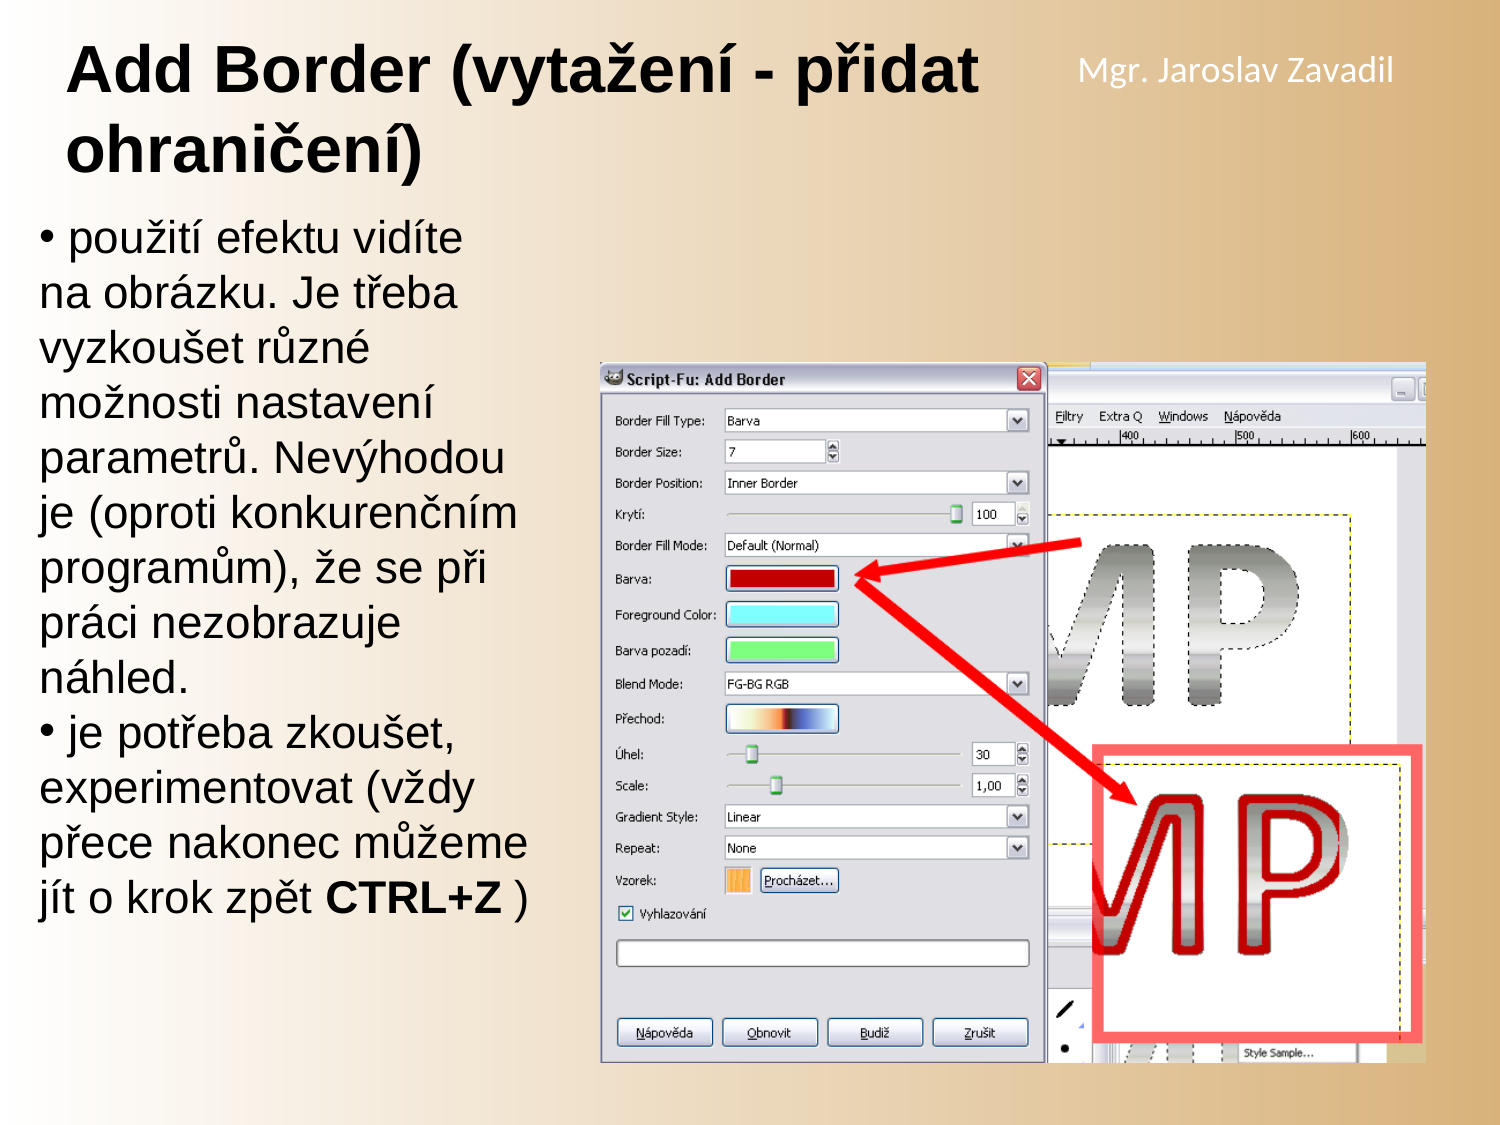

# Add Border (vytažení - přidat ohraničení)
Mgr. Jaroslav Zavadil
 použití efektu vidíte
na obrázku. Je třeba vyzkoušet různé možnosti nastavení parametrů. Nevýhodou je (oproti konkurenčním programům), že se při práci nezobrazuje náhled.
 je potřeba zkoušet, experimentovat (vždy přece nakonec můžeme jít o krok zpět CTRL+Z )